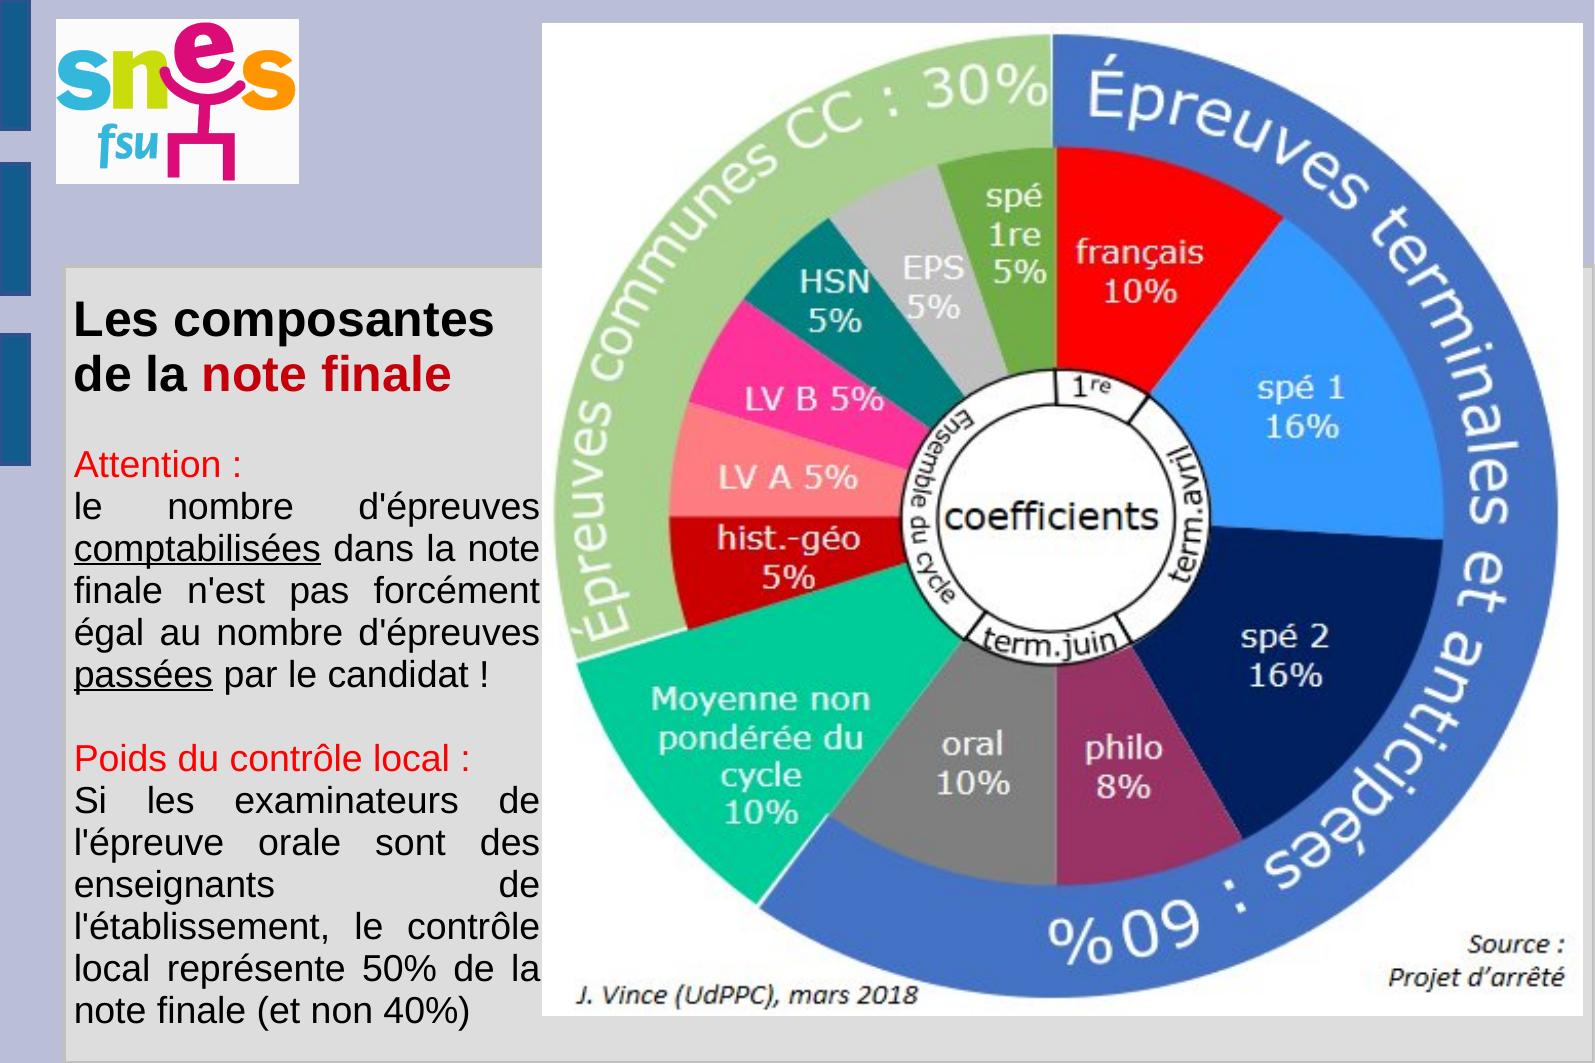

Les composantes de la note finale
Attention :
le nombre d'épreuves comptabilisées dans la note finale n'est pas forcément égal au nombre d'épreuves passées par le candidat !
Poids du contrôle local :
Si les examinateurs de l'épreuve orale sont des enseignants de l'établissement, le contrôle local représente 50% de la note finale (et non 40%)